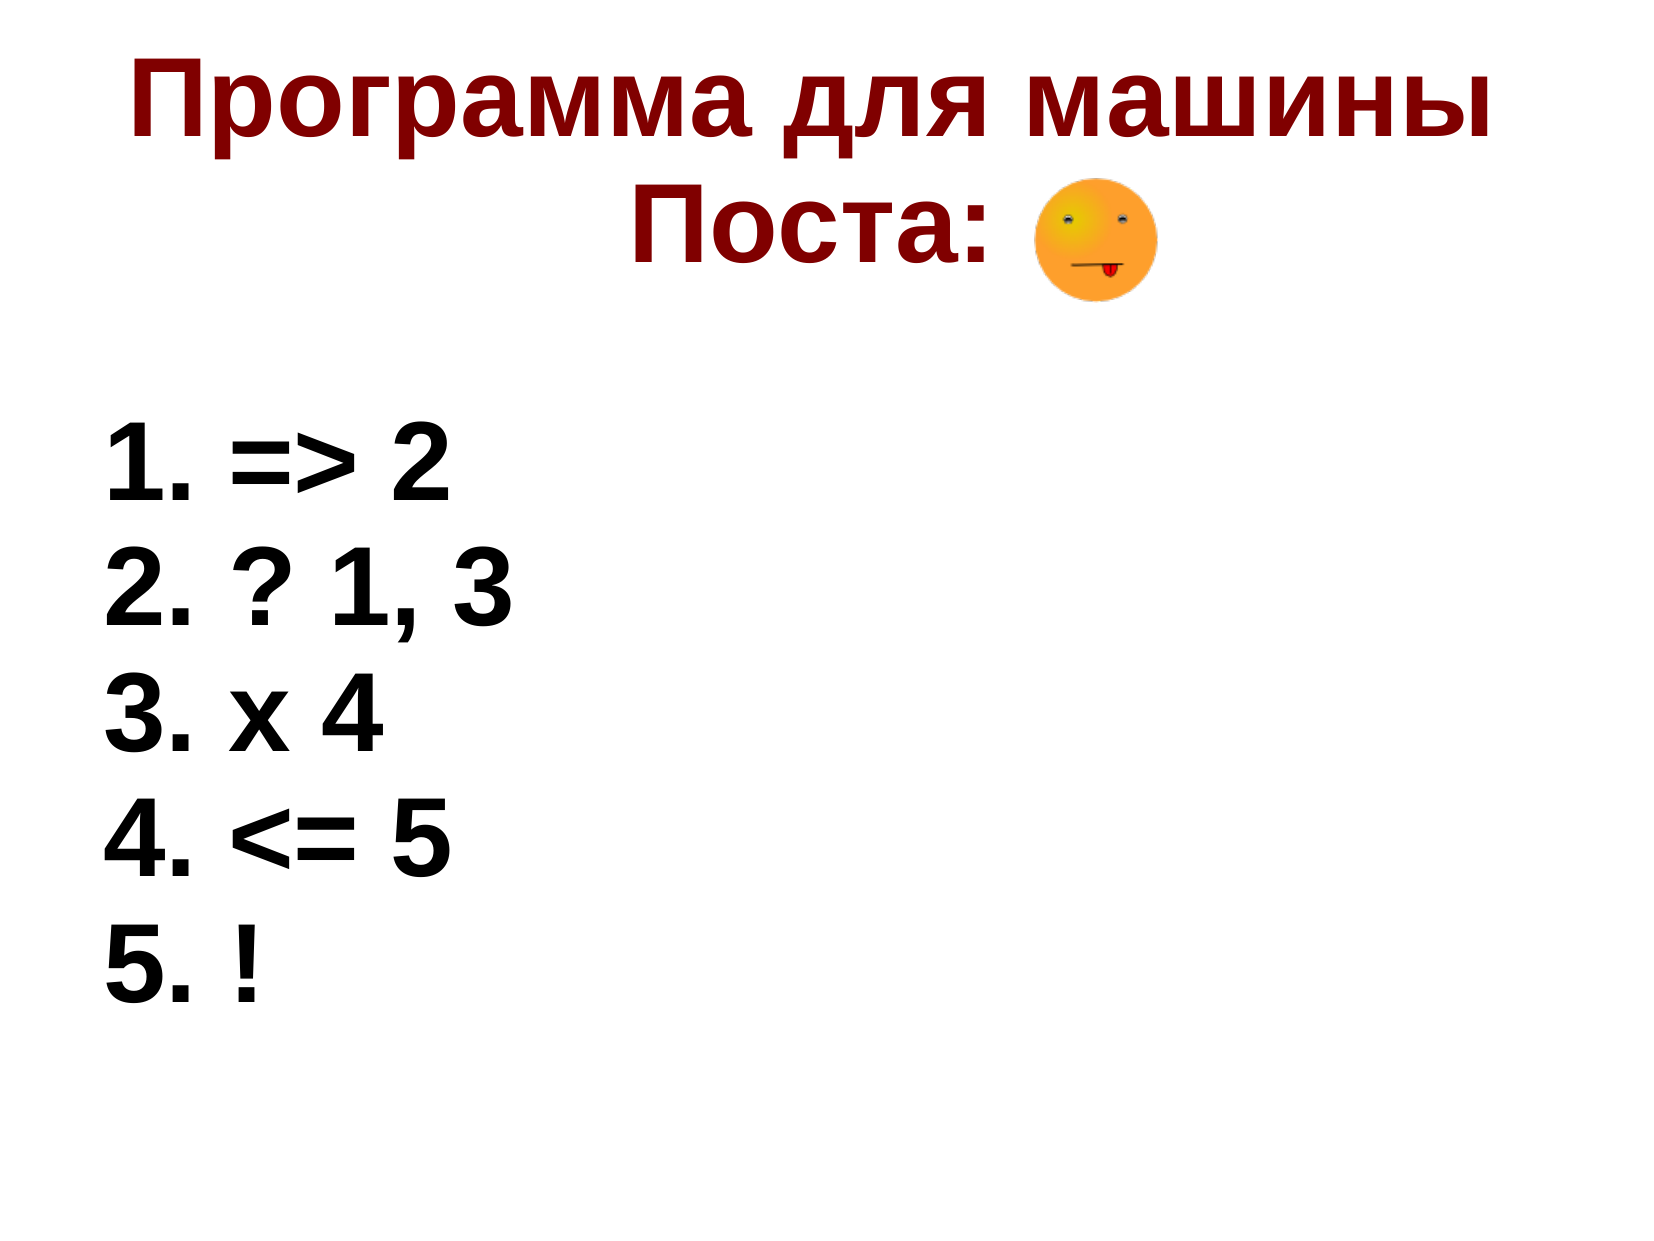

Программа для машины Поста:
1. => 2
2. ? 1, 3
3. x 4
4. <= 5
5. !